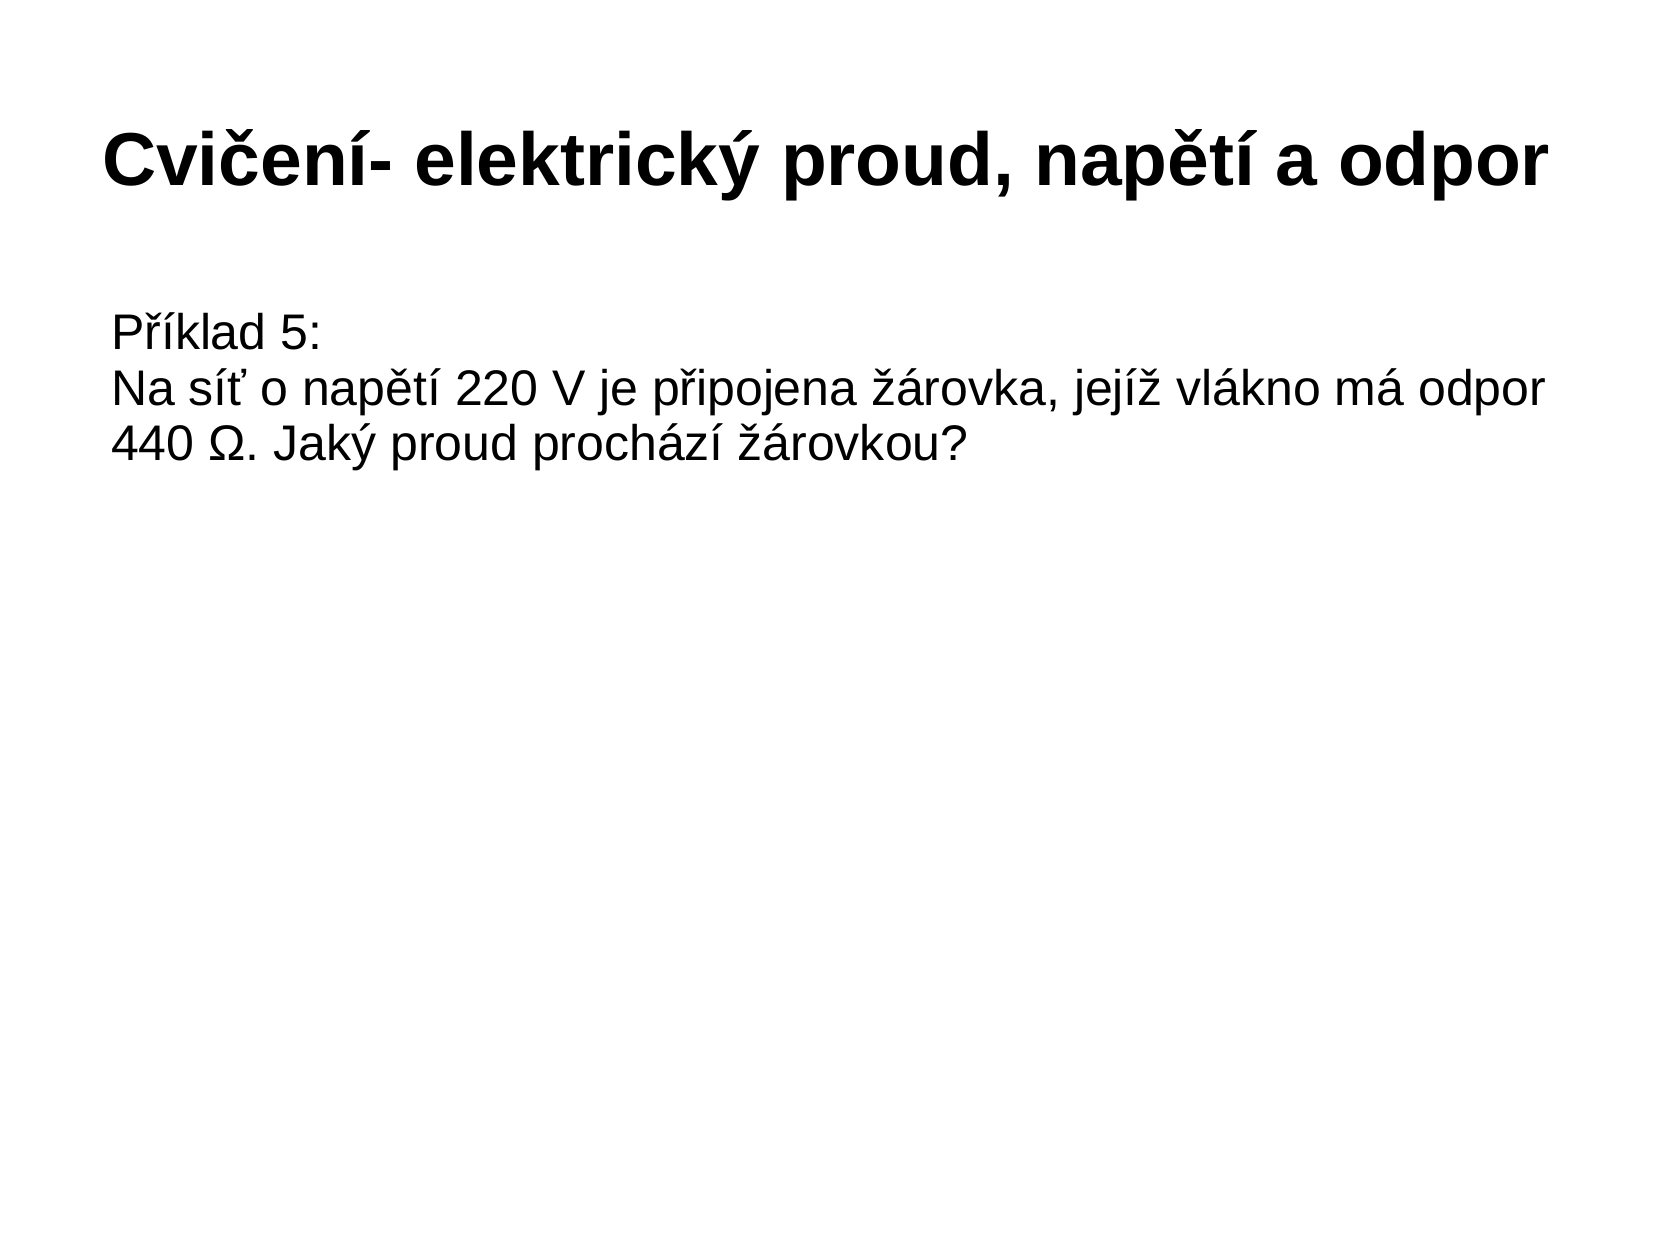

# Cvičení- elektrický proud, napětí a odpor
Příklad 5:
Na síť o napětí 220 V je připojena žárovka, jejíž vlákno má odpor
440 Ω. Jaký proud prochází žárovkou?